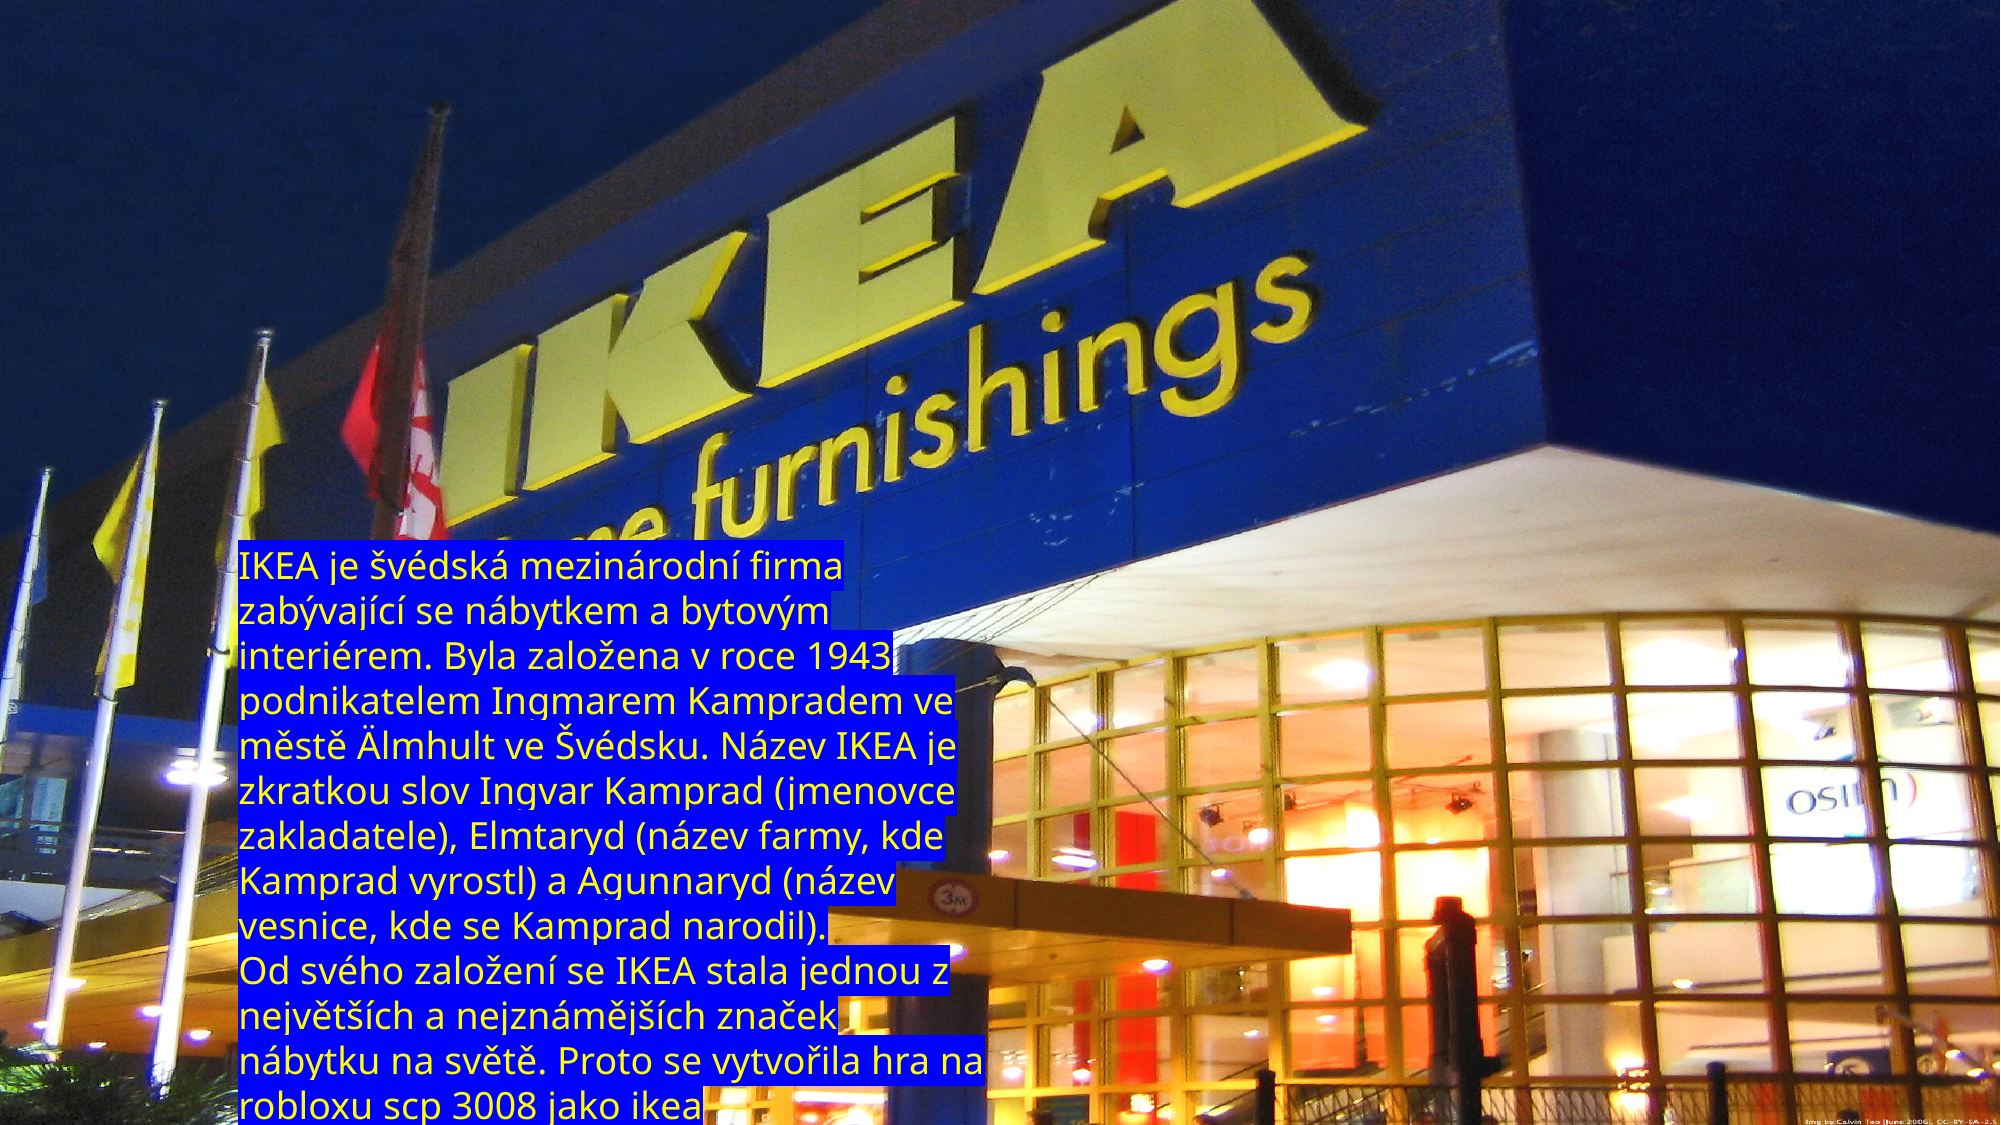

IKEA je švédská mezinárodní firma zabývající se nábytkem a bytovým interiérem. Byla založena v roce 1943 podnikatelem Ingmarem Kampradem ve městě Älmhult ve Švédsku. Název IKEA je zkratkou slov Ingvar Kamprad (jmenovce zakladatele), Elmtaryd (název farmy, kde Kamprad vyrostl) a Agunnaryd (název vesnice, kde se Kamprad narodil).
Od svého založení se IKEA stala jednou z největších a nejznámějších značek nábytku na světě. Proto se vytvořila hra na robloxu scp 3008 jako ikea